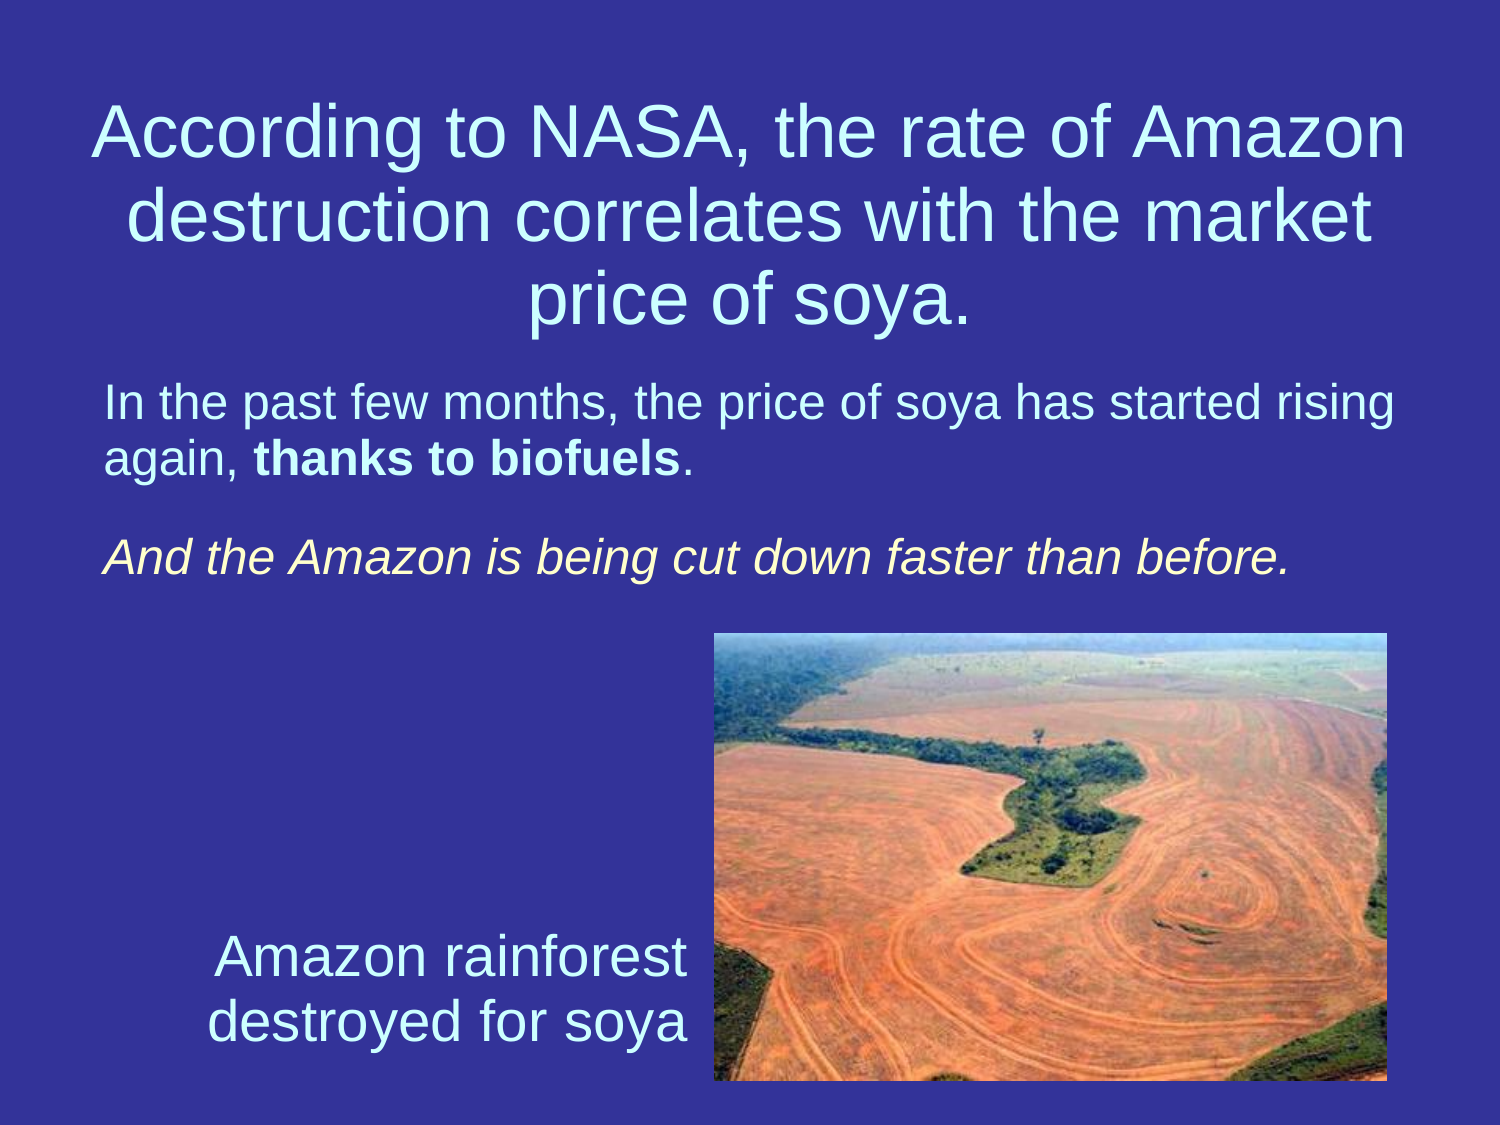

According to NASA, the rate of Amazon destruction correlates with the market price of soya.
# In the past few months, the price of soya has started rising again, thanks to biofuels.
And the Amazon is being cut down faster than before.
Amazon rainforest destroyed for soya